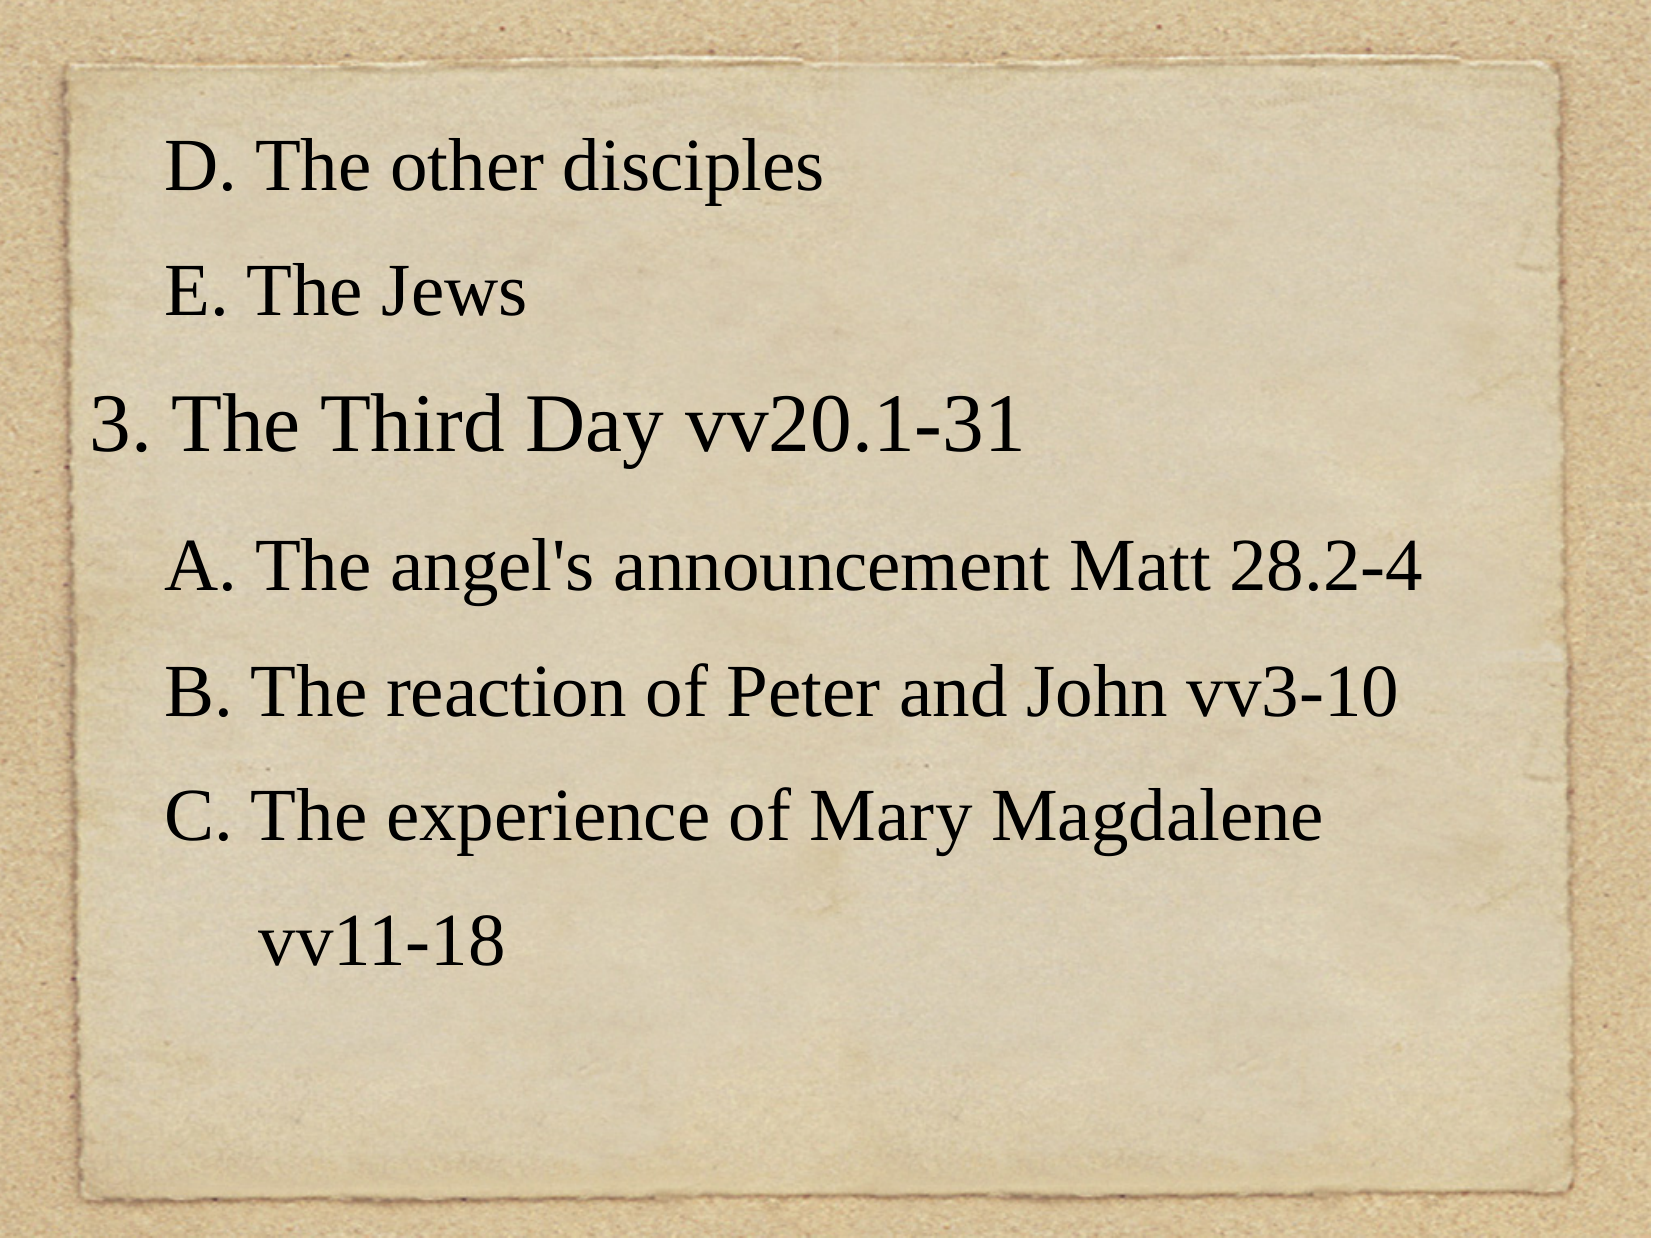

D. The other disciples
	E. The Jews
3. The Third Day vv20.1-31
	A. The angel's announcement Matt 28.2-4
	B. The reaction of Peter and John vv3-10
	C. The experience of Mary Magdalene
		 vv11-18